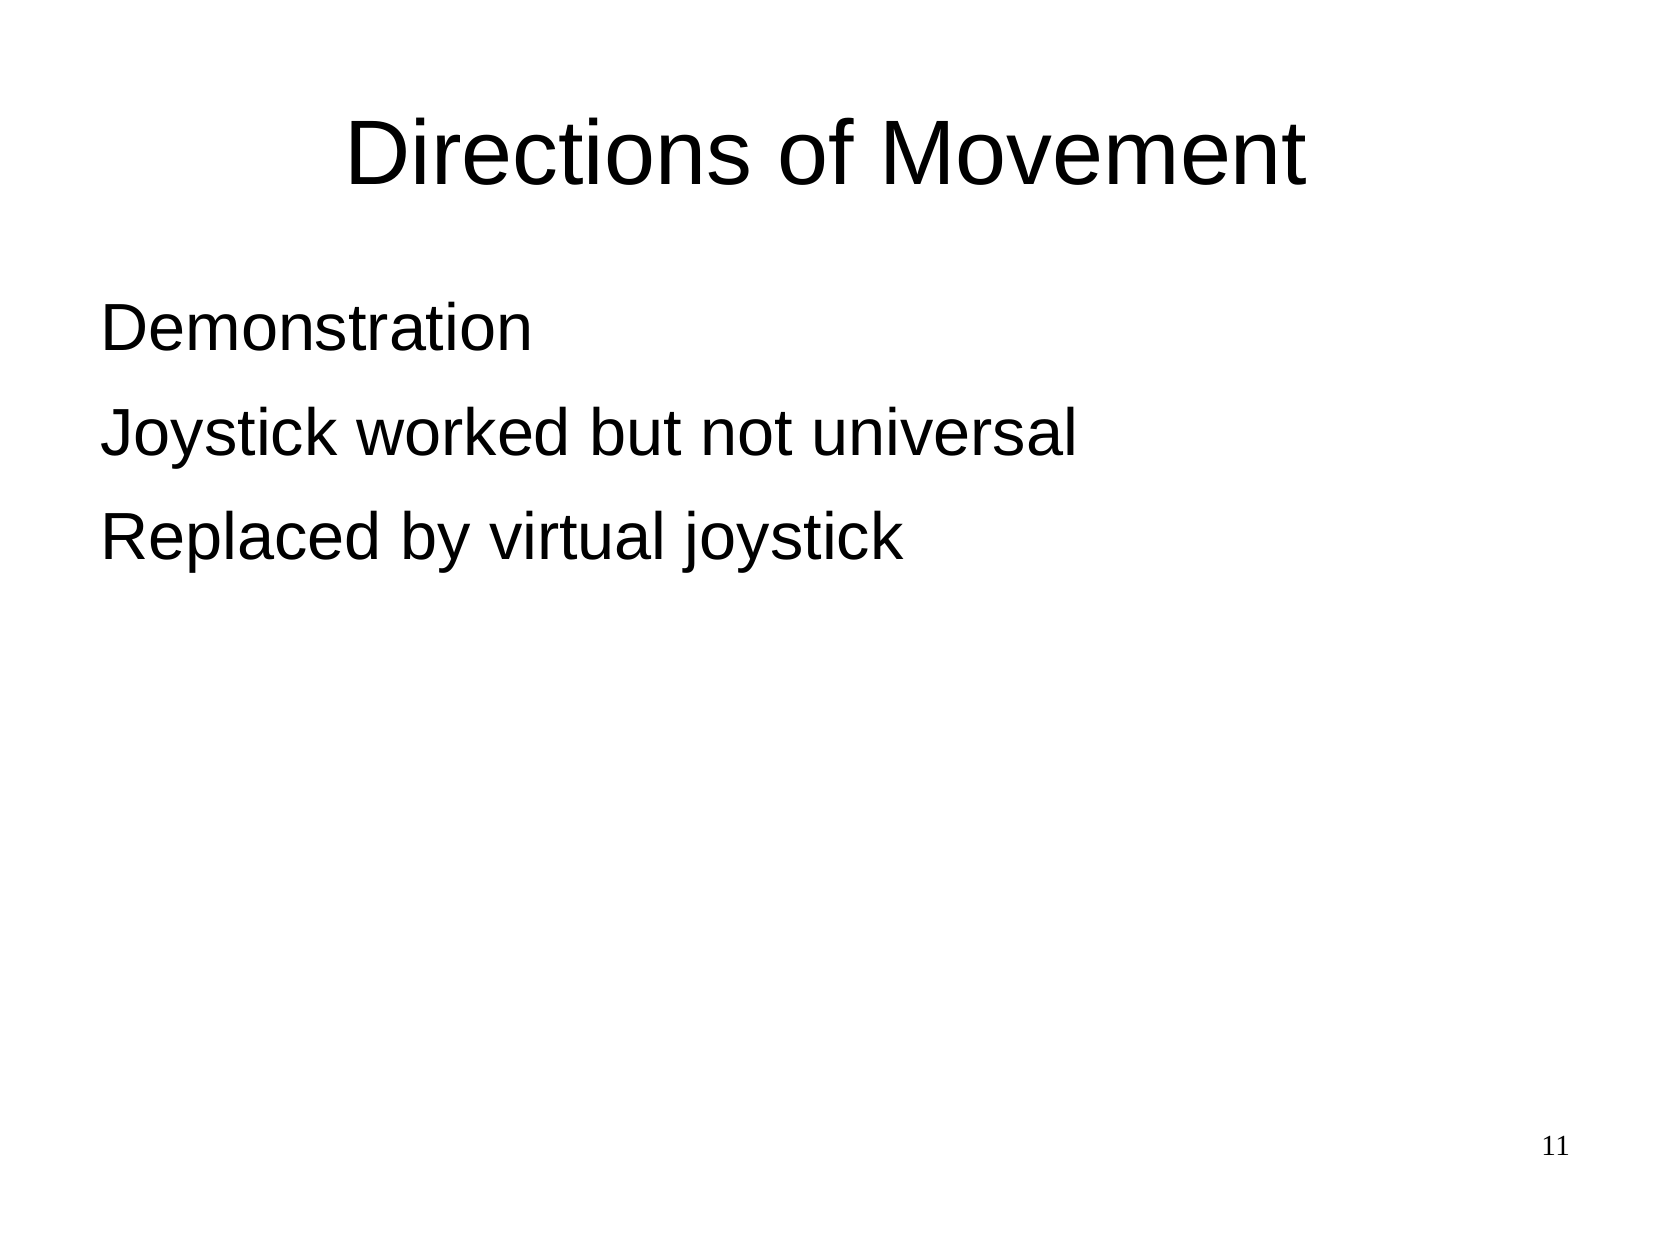

# Directions of Movement
Demonstration
Joystick worked but not universal
Replaced by virtual joystick
11